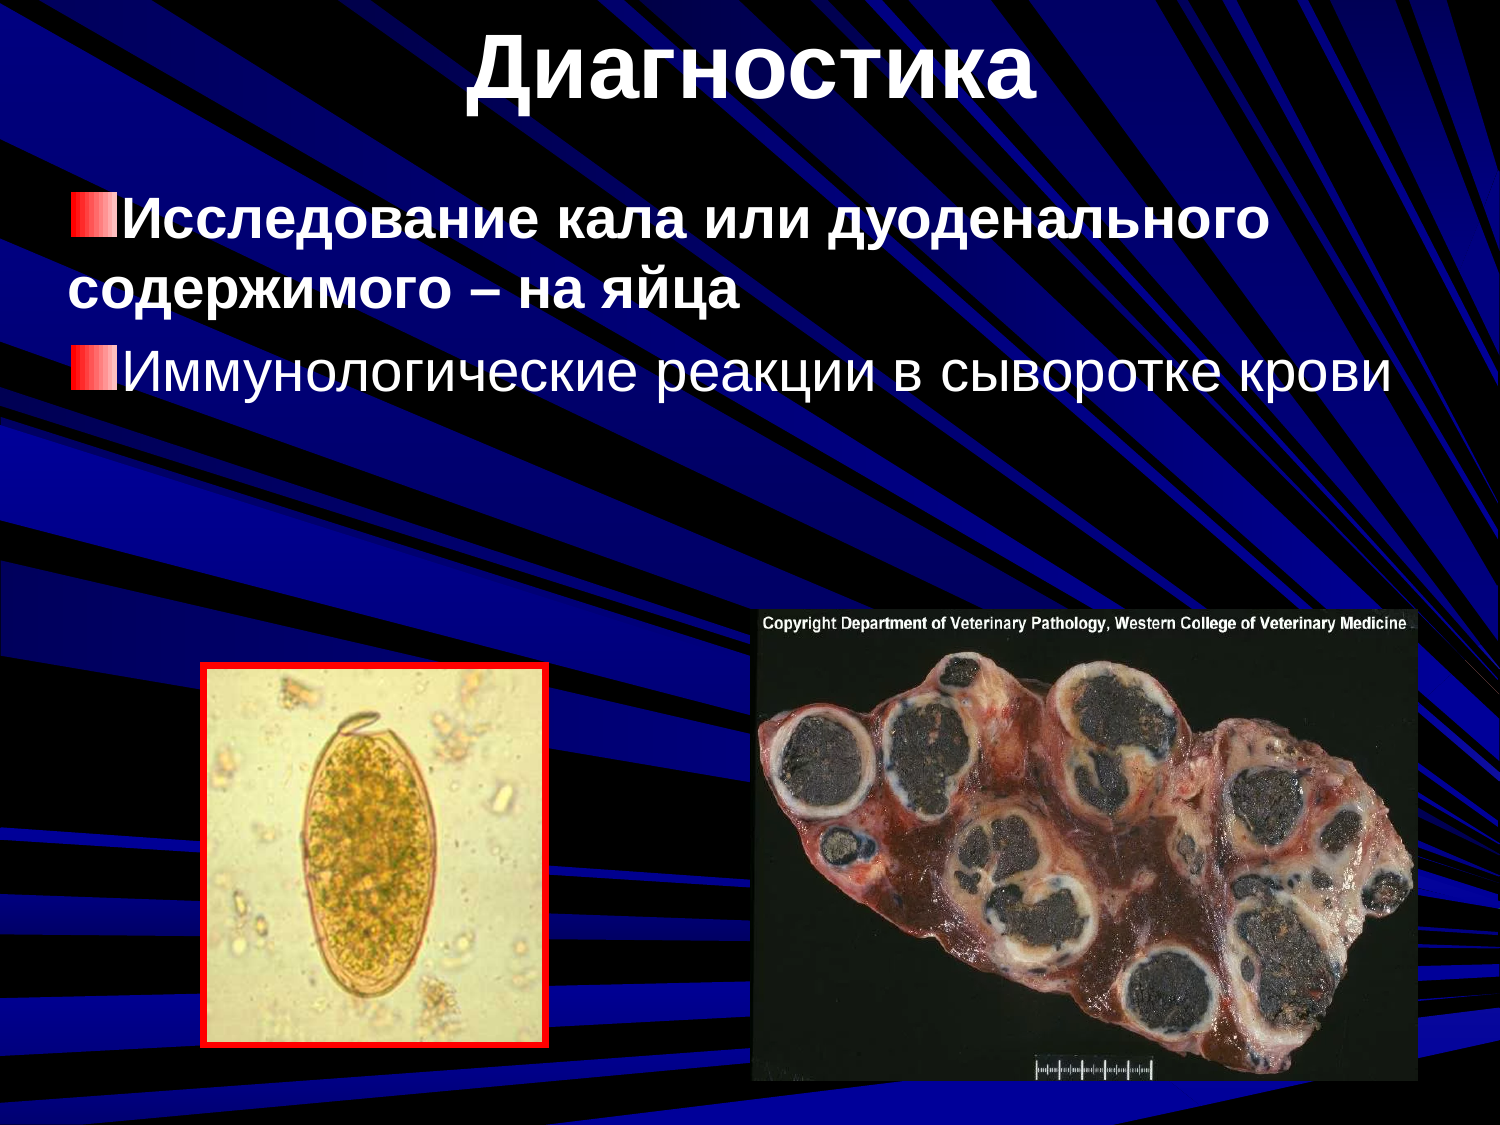

# Диагностика
Исследование кала или дуоденального содержимого – на яйца
Иммунологические реакции в сыворотке крови